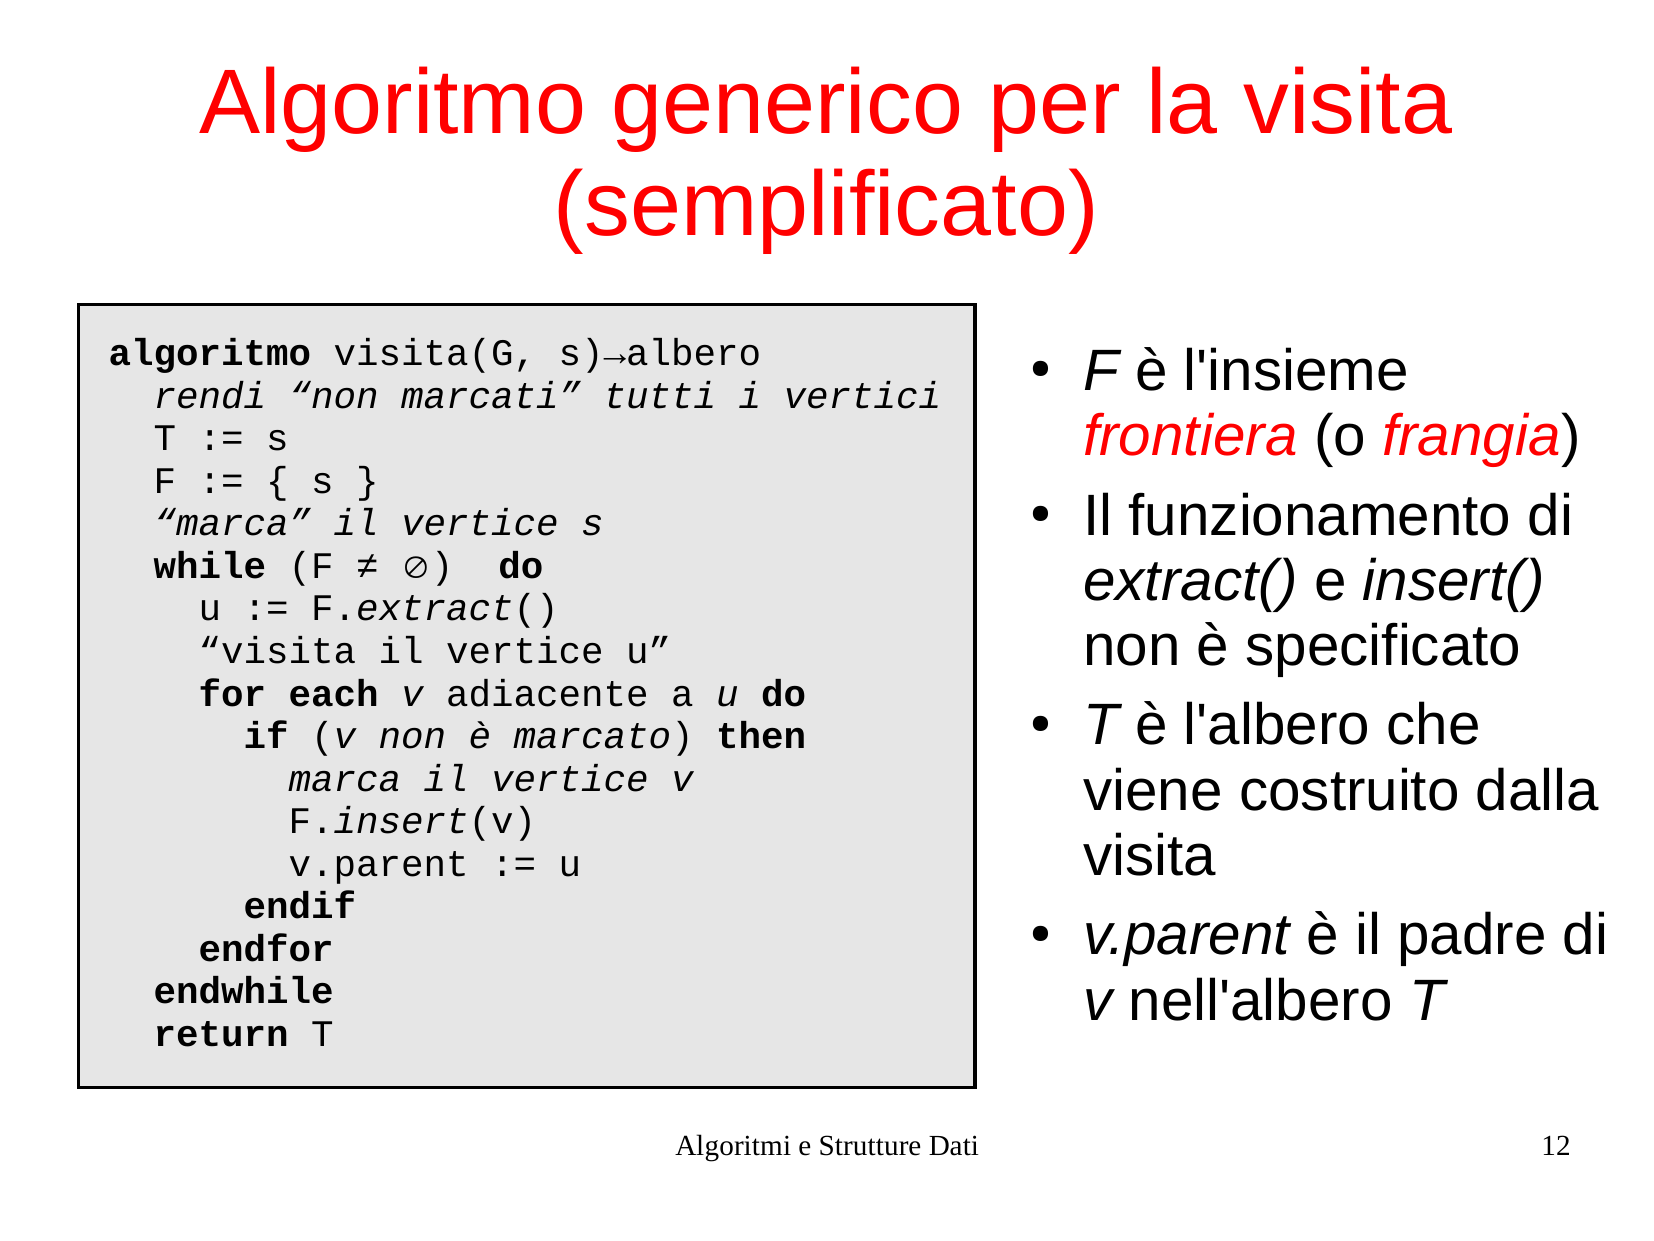

# Algoritmo generico per la visita (semplificato)
algoritmo visita(G, s)→albero
 rendi “non marcati” tutti i vertici
 T := s
 F := { s }
 “marca” il vertice s
 while (F ≠ ) do
 u := F.extract()
 “visita il vertice u”
 for each v adiacente a u do
 if (v non è marcato) then
 marca il vertice v
 F.insert(v)
 v.parent := u
 endif
 endfor
 endwhile
 return T
F è l'insieme frontiera (o frangia)
Il funzionamento di extract() e insert() non è specificato
T è l'albero che viene costruito dalla visita
v.parent è il padre di v nell'albero T
Algoritmi e Strutture Dati
12